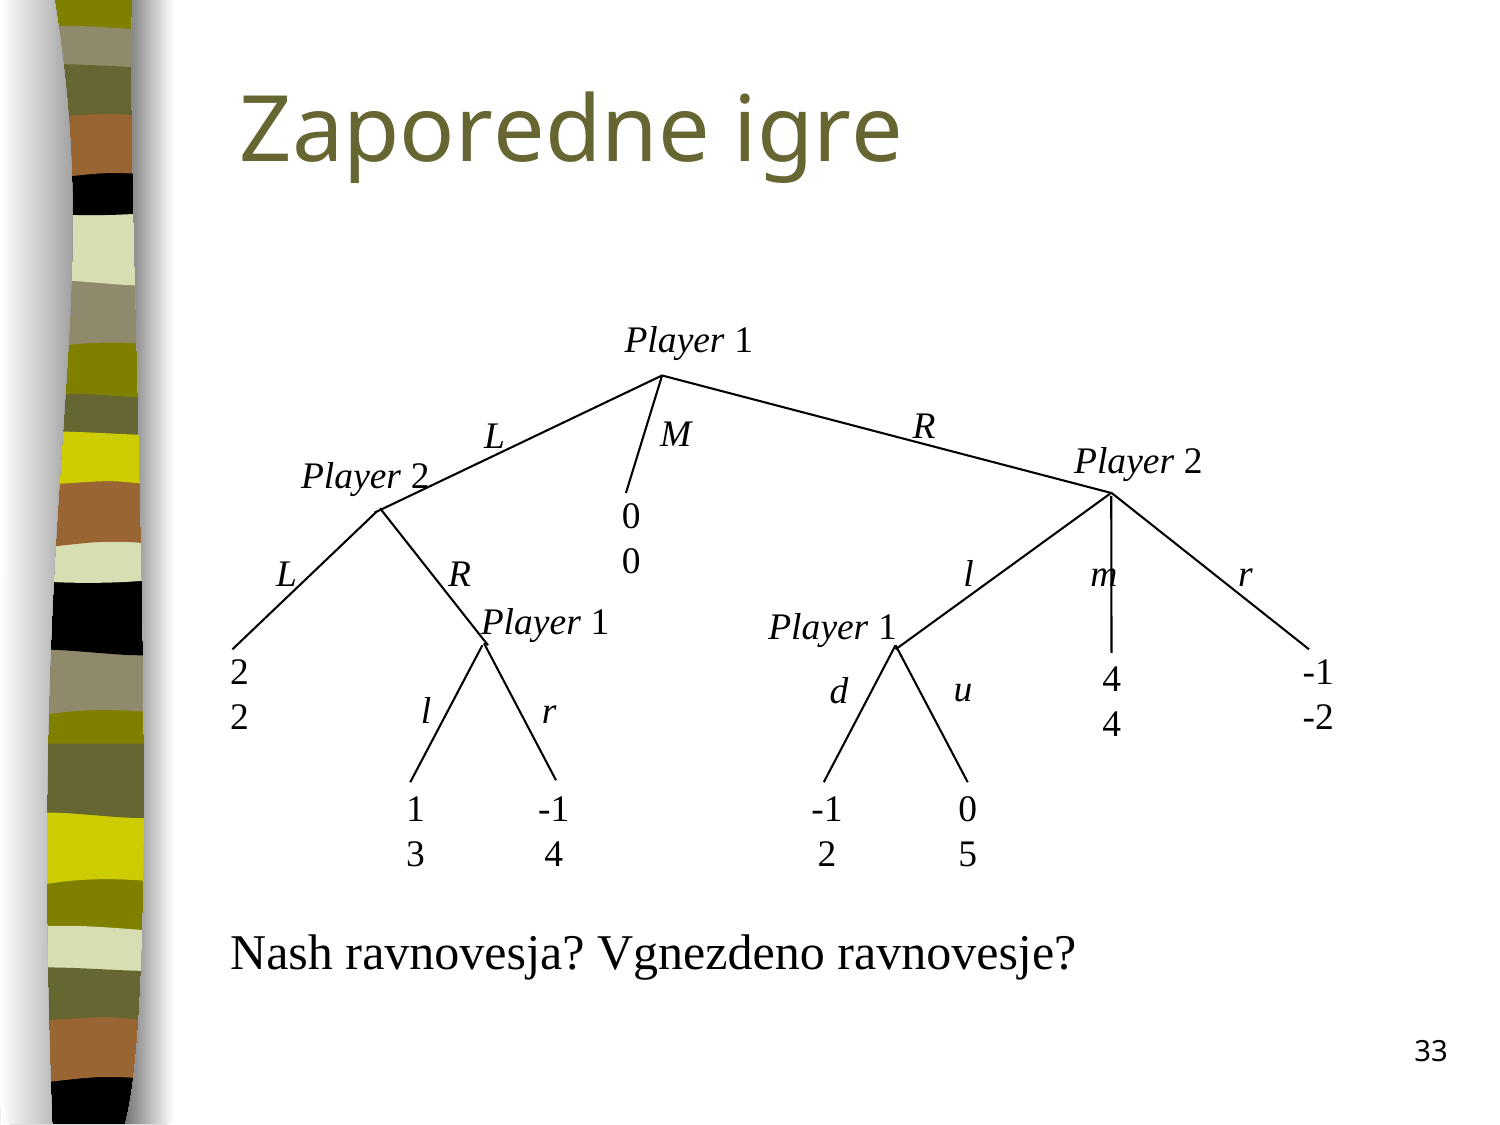

# Zaporedne igre
Player 1
R
M
L
Player 2
Player 2
0
0
L
R
l
m
r
Player 1
Player 1
2
2
-1
-2
4
4
u
d
l
r
1
3
-1
4
-1
2
0
5
Nash ravnovesja? Vgnezdeno ravnovesje?